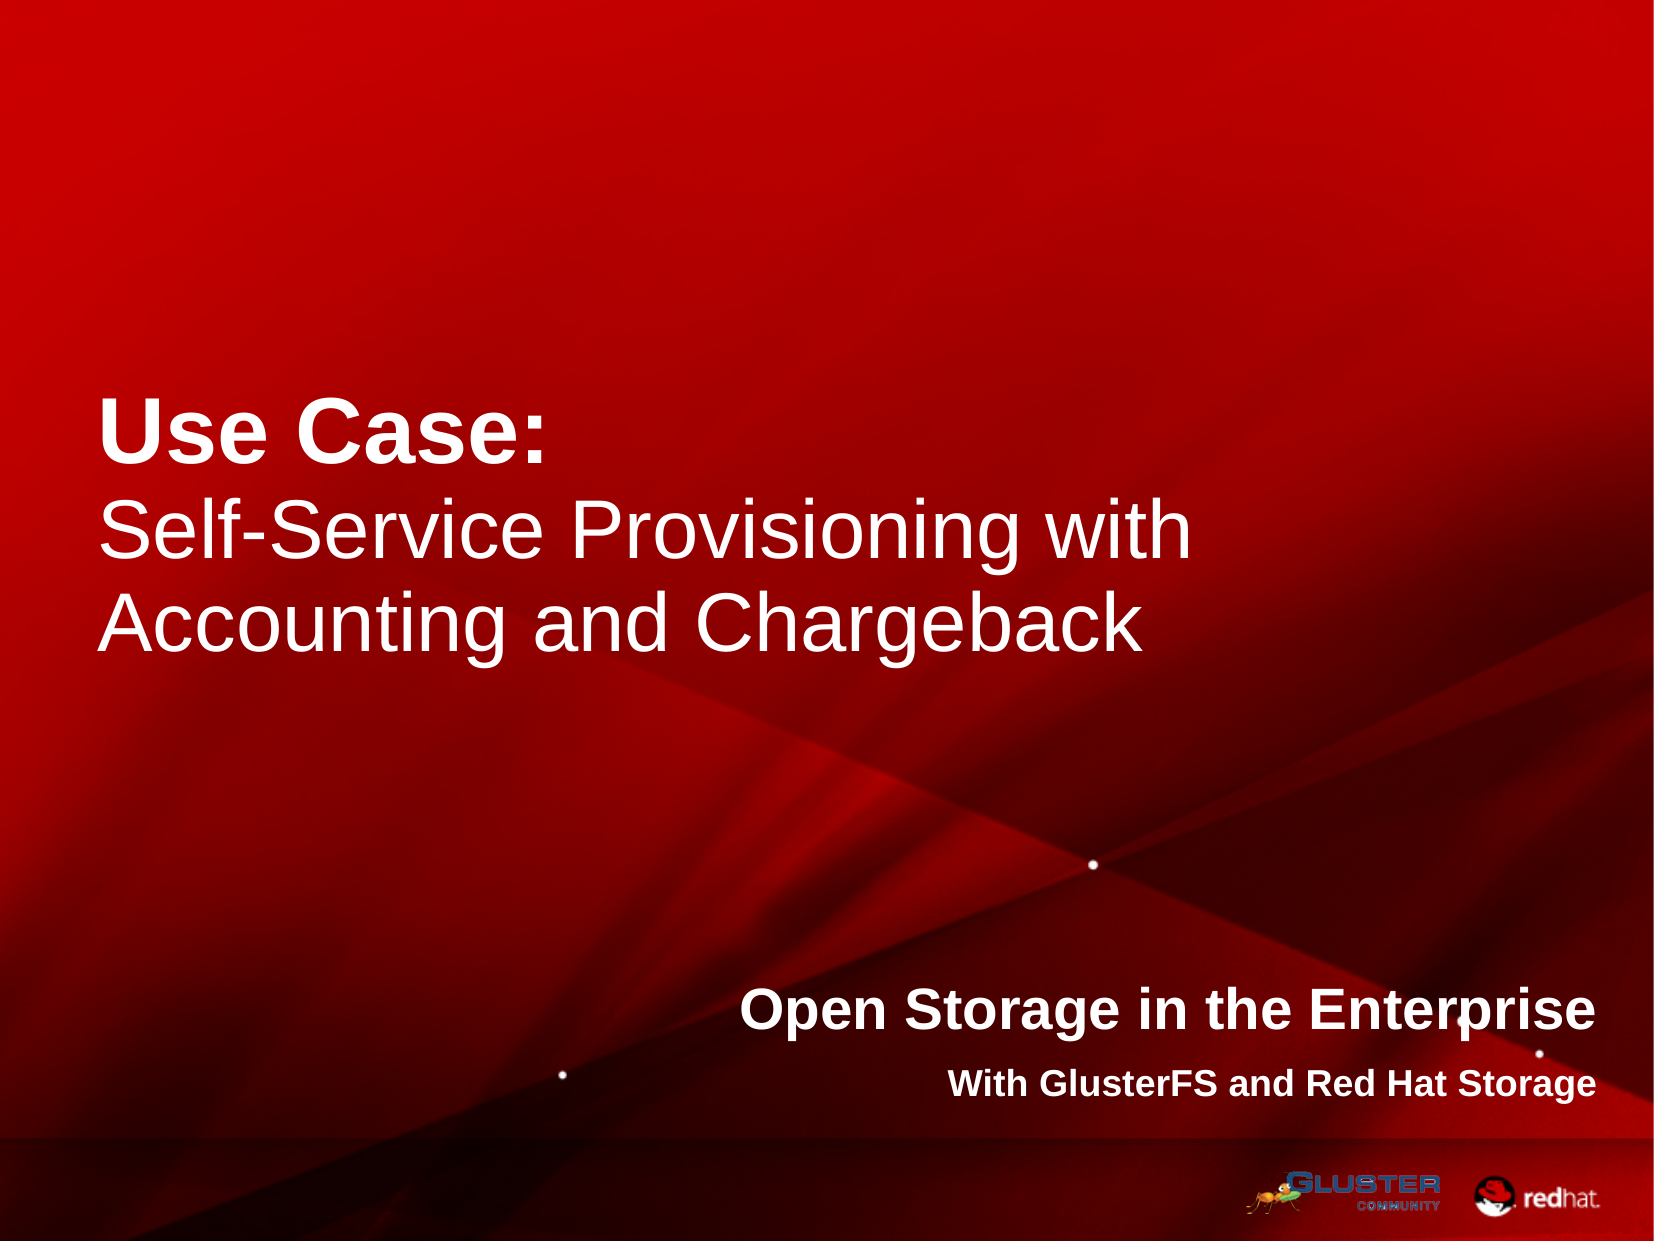

# Use Case: Self-Service Provisioning with Accounting and Chargeback
Open Storage in the Enterprise
With GlusterFS and Red Hat Storage